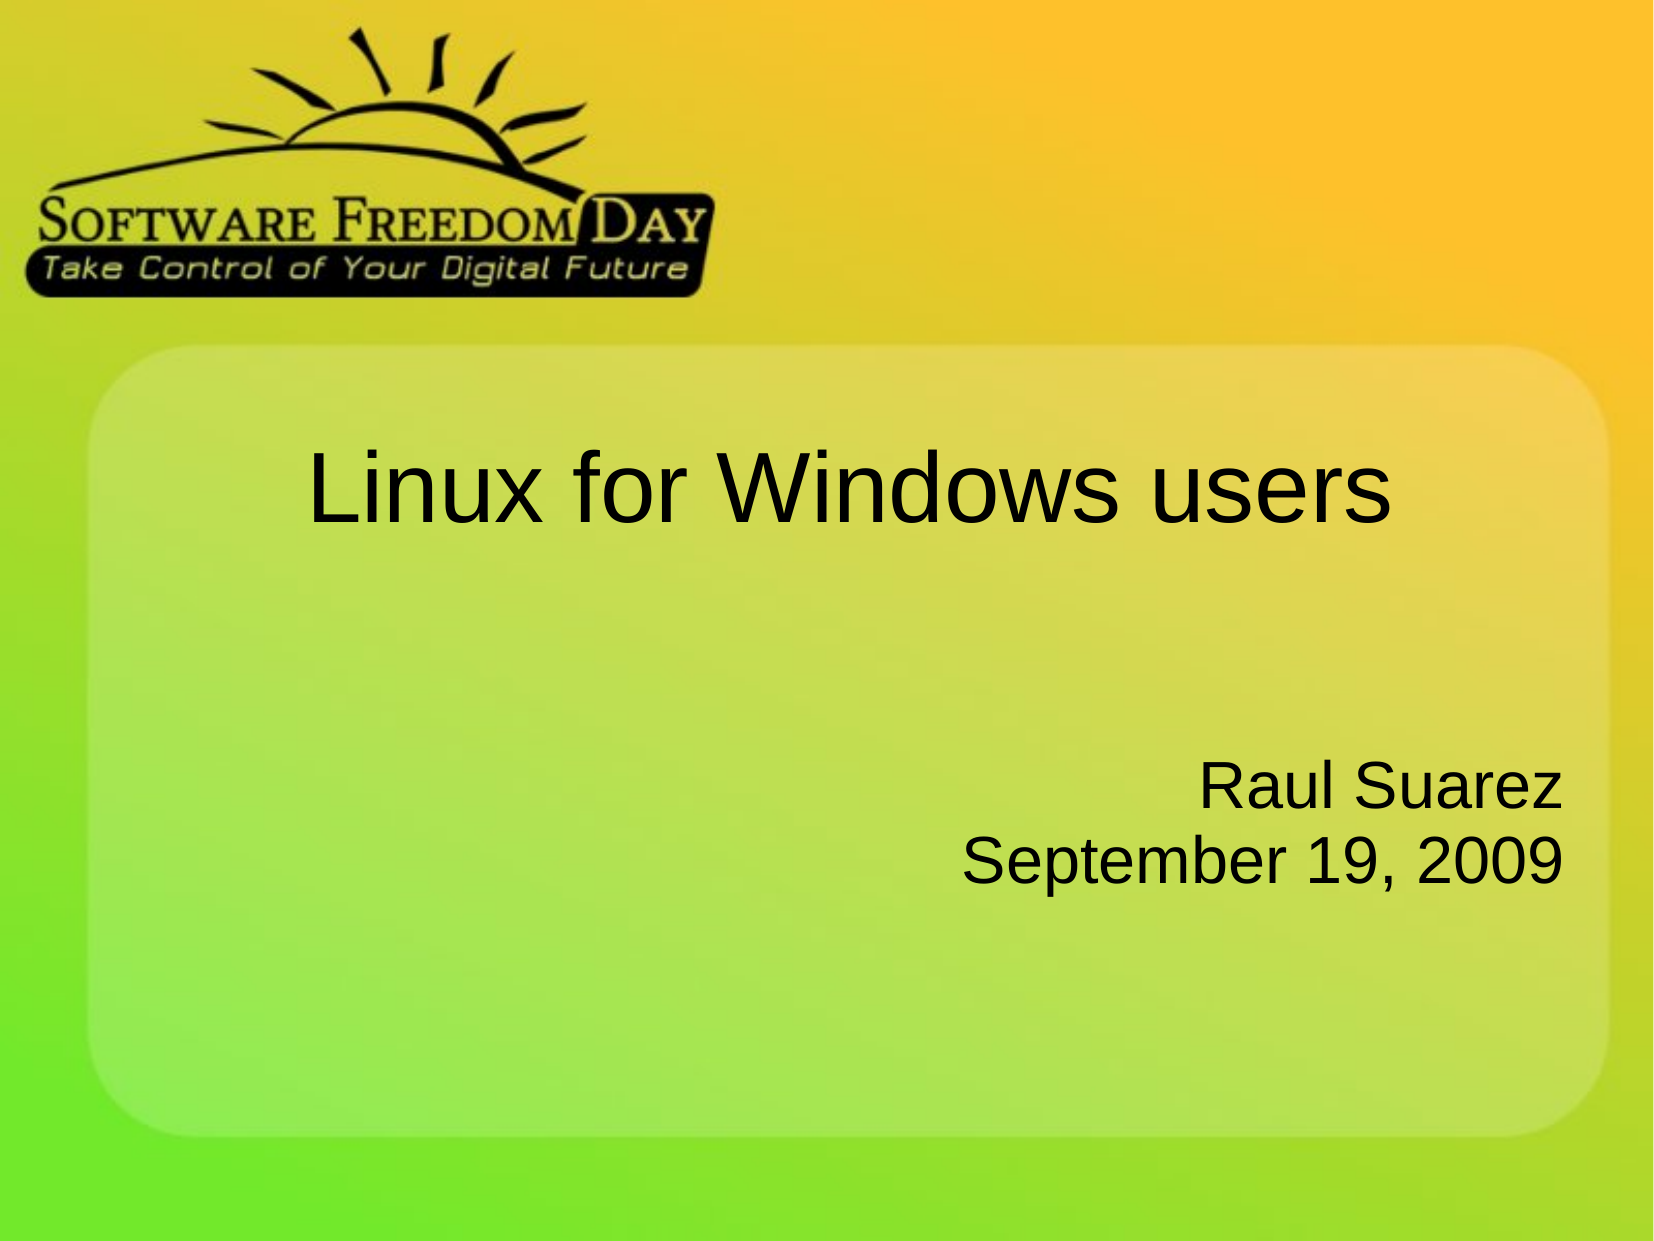

# Linux for Windows users
Raul Suarez
September 19, 2009